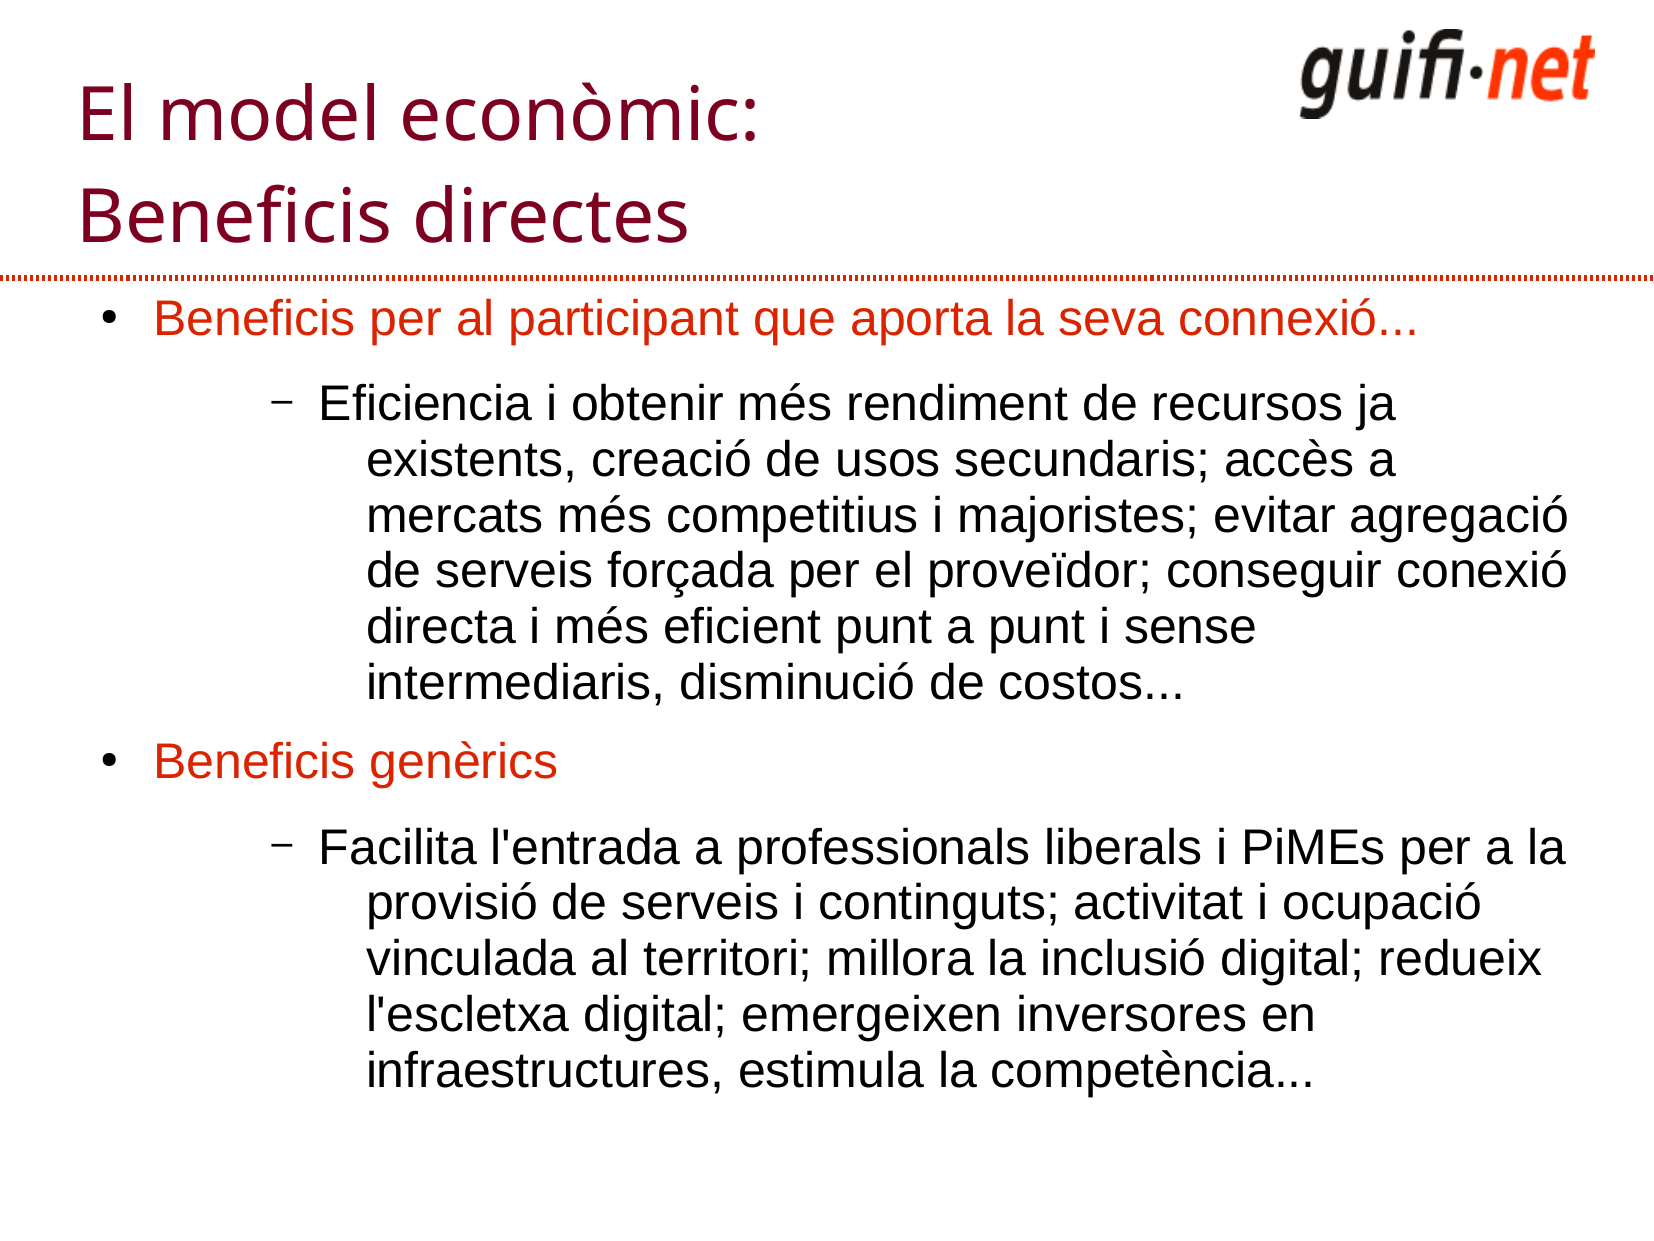

# El model econòmic: Beneficis directes
Beneficis per al participant que aporta la seva connexió...
Eficiencia i obtenir més rendiment de recursos ja existents, creació de usos secundaris; accès a mercats més competitius i majoristes; evitar agregació de serveis forçada per el proveïdor; conseguir conexió directa i més eficient punt a punt i sense intermediaris, disminució de costos...
Beneficis genèrics
Facilita l'entrada a professionals liberals i PiMEs per a la provisió de serveis i continguts; activitat i ocupació vinculada al territori; millora la inclusió digital; redueix l'escletxa digital; emergeixen inversores en infraestructures, estimula la competència...